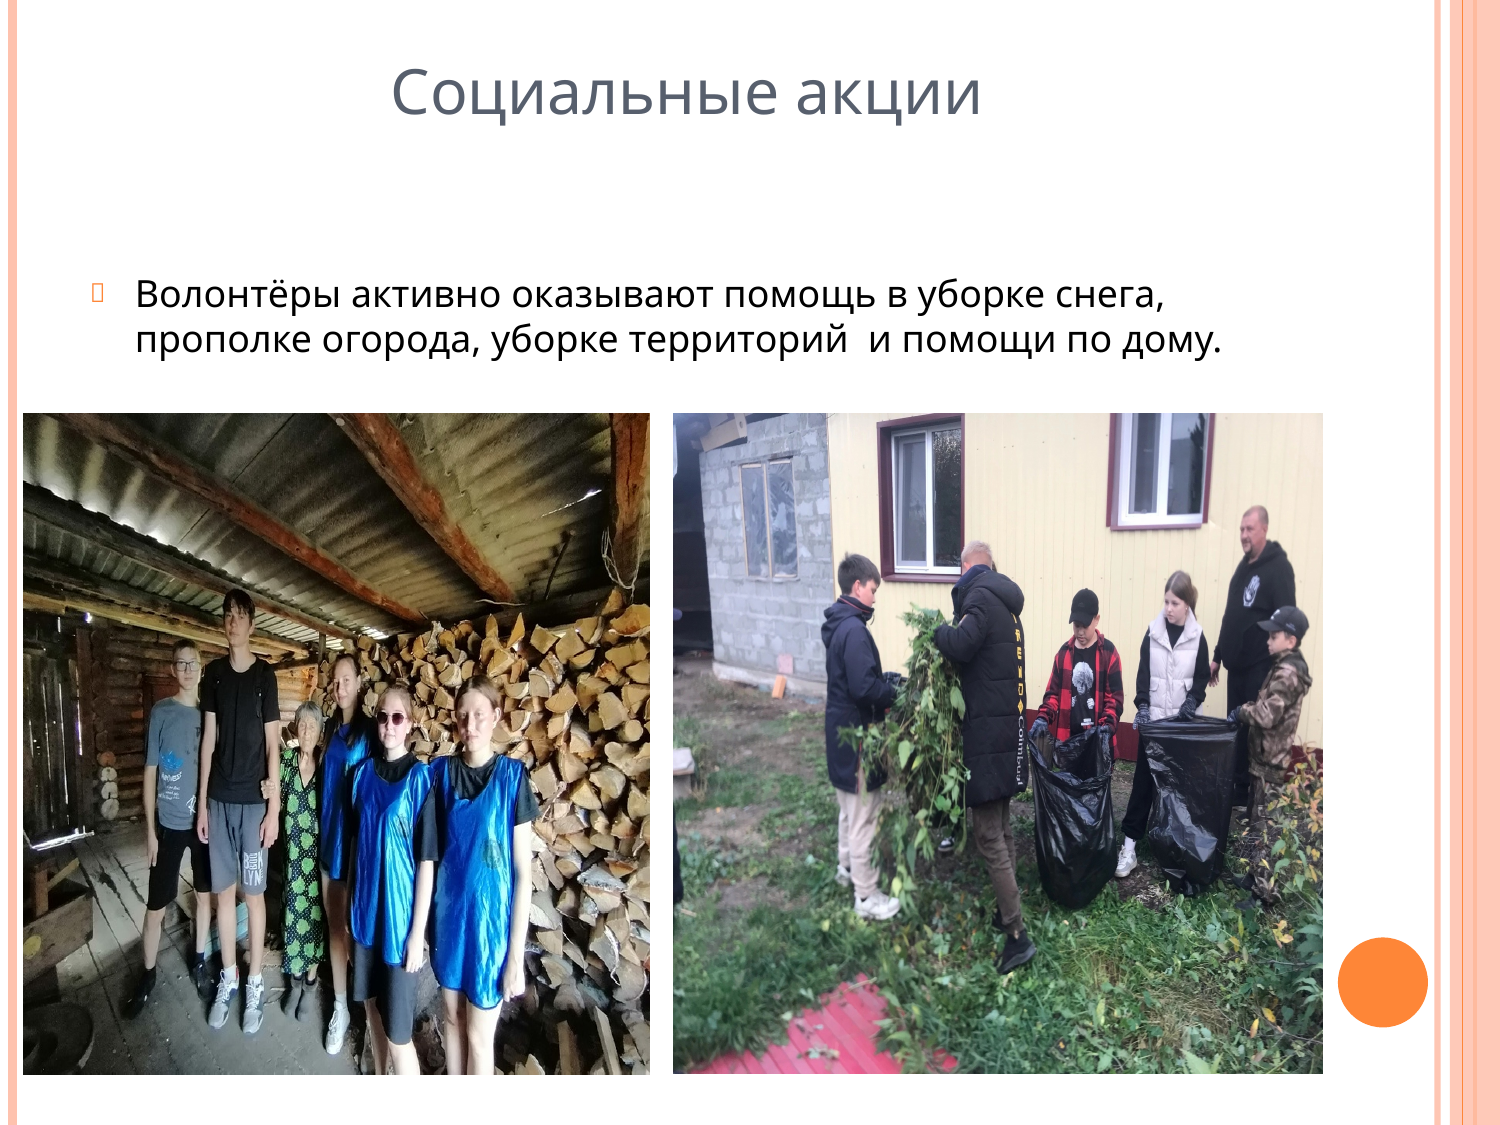

# Социальные акции
Волонтёры активно оказывают помощь в уборке снега, прополке огорода, уборке территорий и помощи по дому.